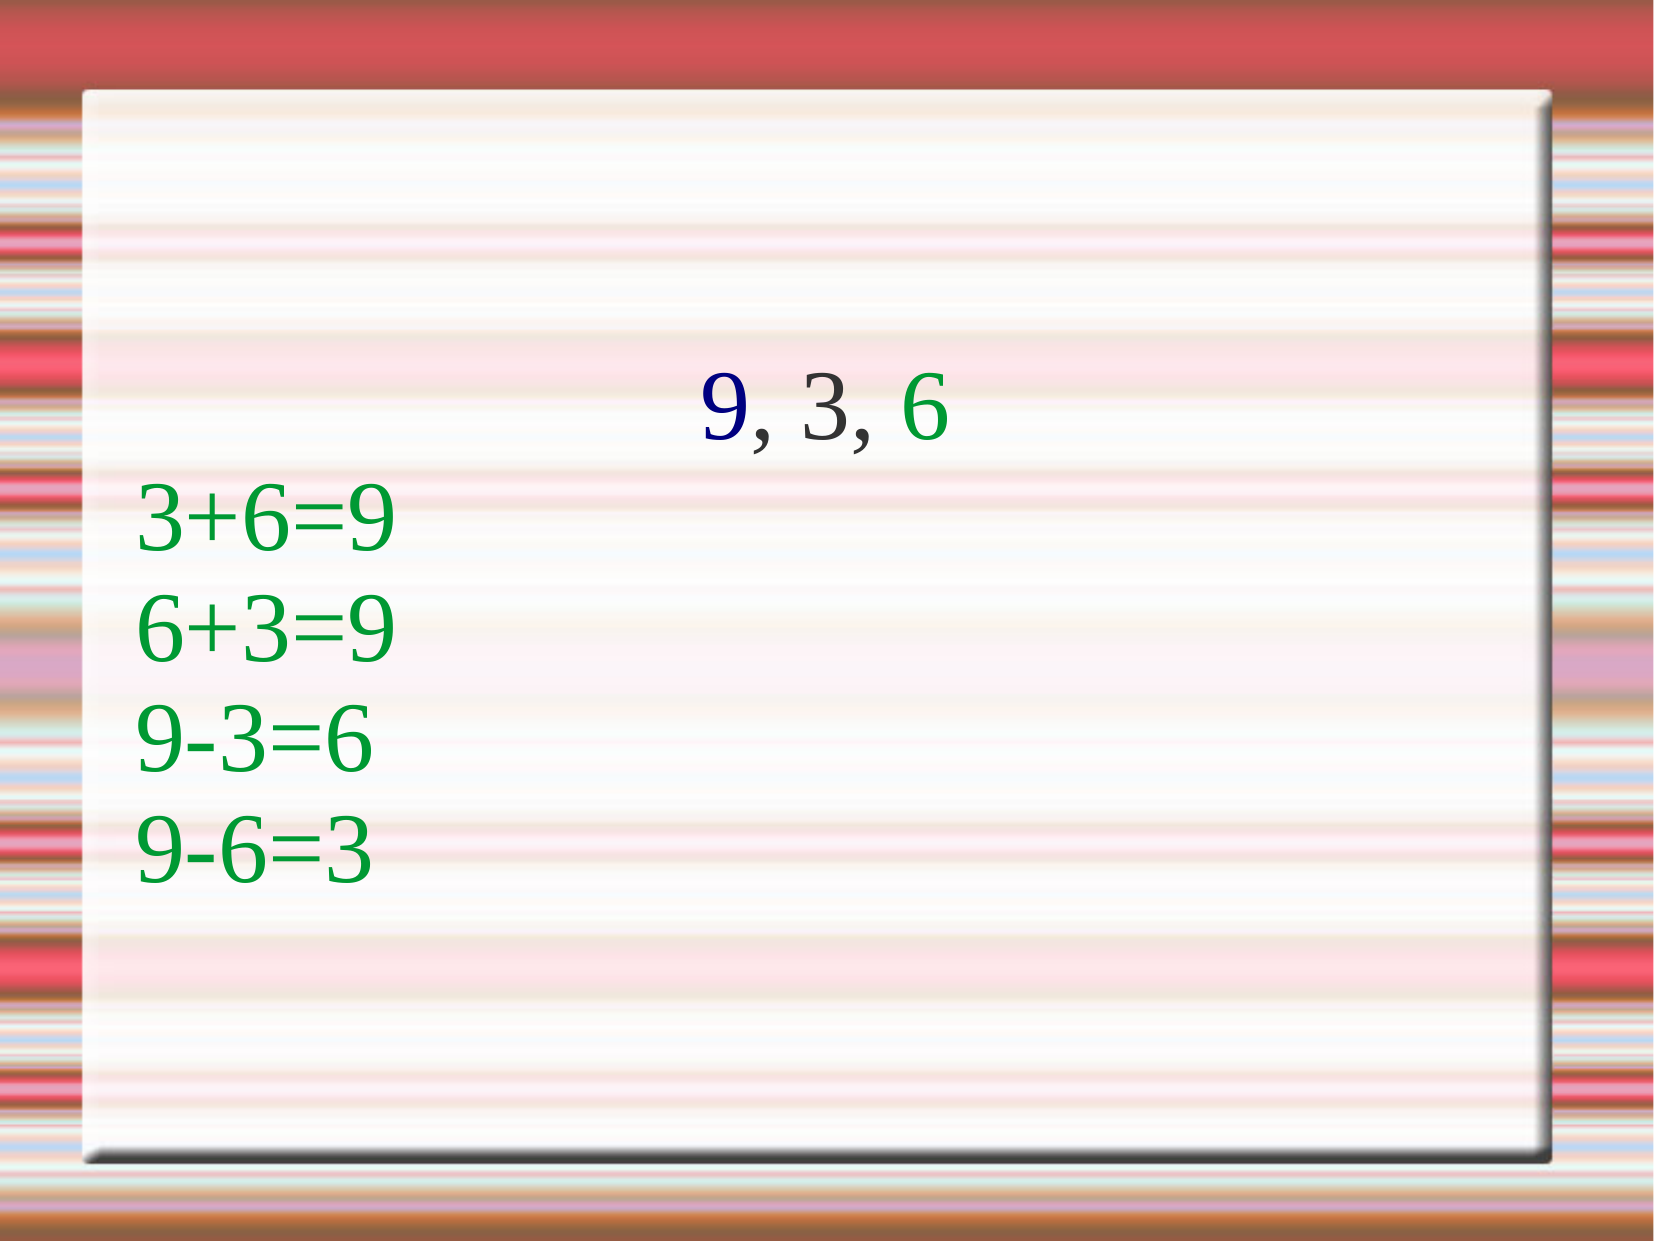

# 9, 3, 6
3+6=9
6+3=9
9-3=6
9-6=3